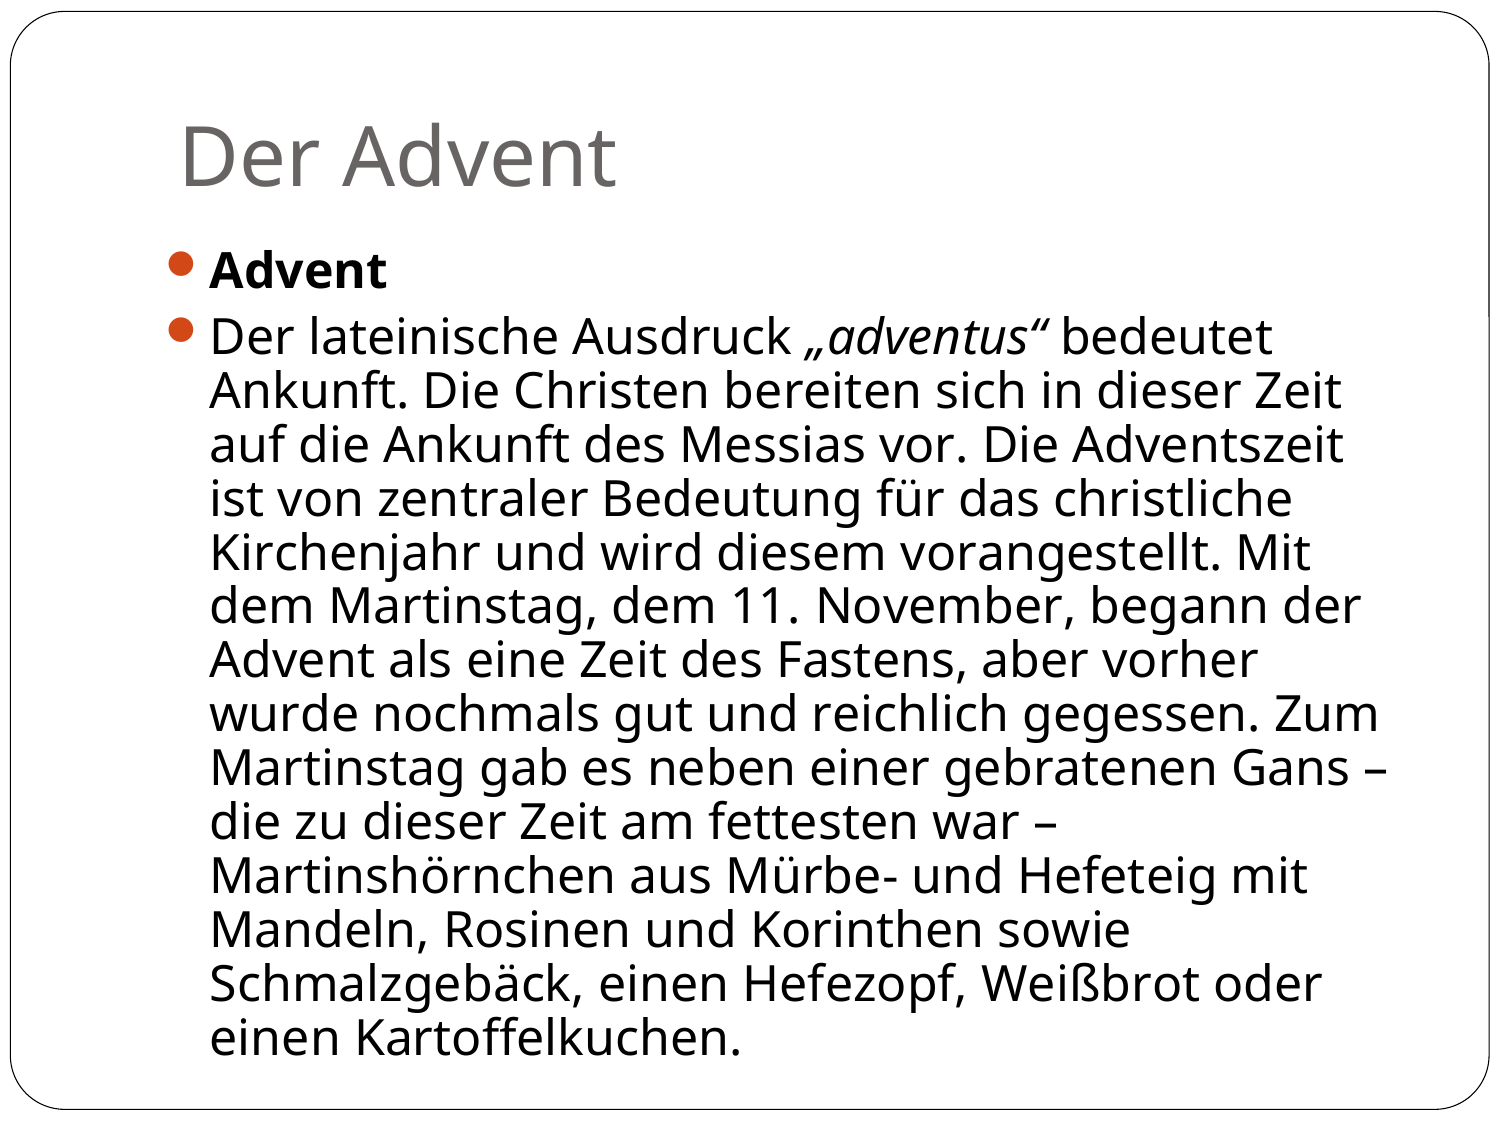

# Der Advent
Advent
Der lateinische Ausdruck „adventus“ bedeutet Ankunft. Die Christen bereiten sich in dieser Zeit auf die Ankunft des Messias vor. Die Adventszeit ist von zentraler Bedeutung für das christliche Kirchenjahr und wird diesem vorangestellt. Mit dem Martinstag, dem 11. November, begann der Advent als eine Zeit des Fastens, aber vorher wurde nochmals gut und reichlich gegessen. Zum Martinstag gab es neben einer gebratenen Gans – die zu dieser Zeit am fettesten war – Martinshörnchen aus Mürbe- und Hefeteig mit Mandeln, Rosinen und Korinthen sowie Schmalzgebäck, einen Hefezopf, Weißbrot oder einen Kartoffelkuchen.